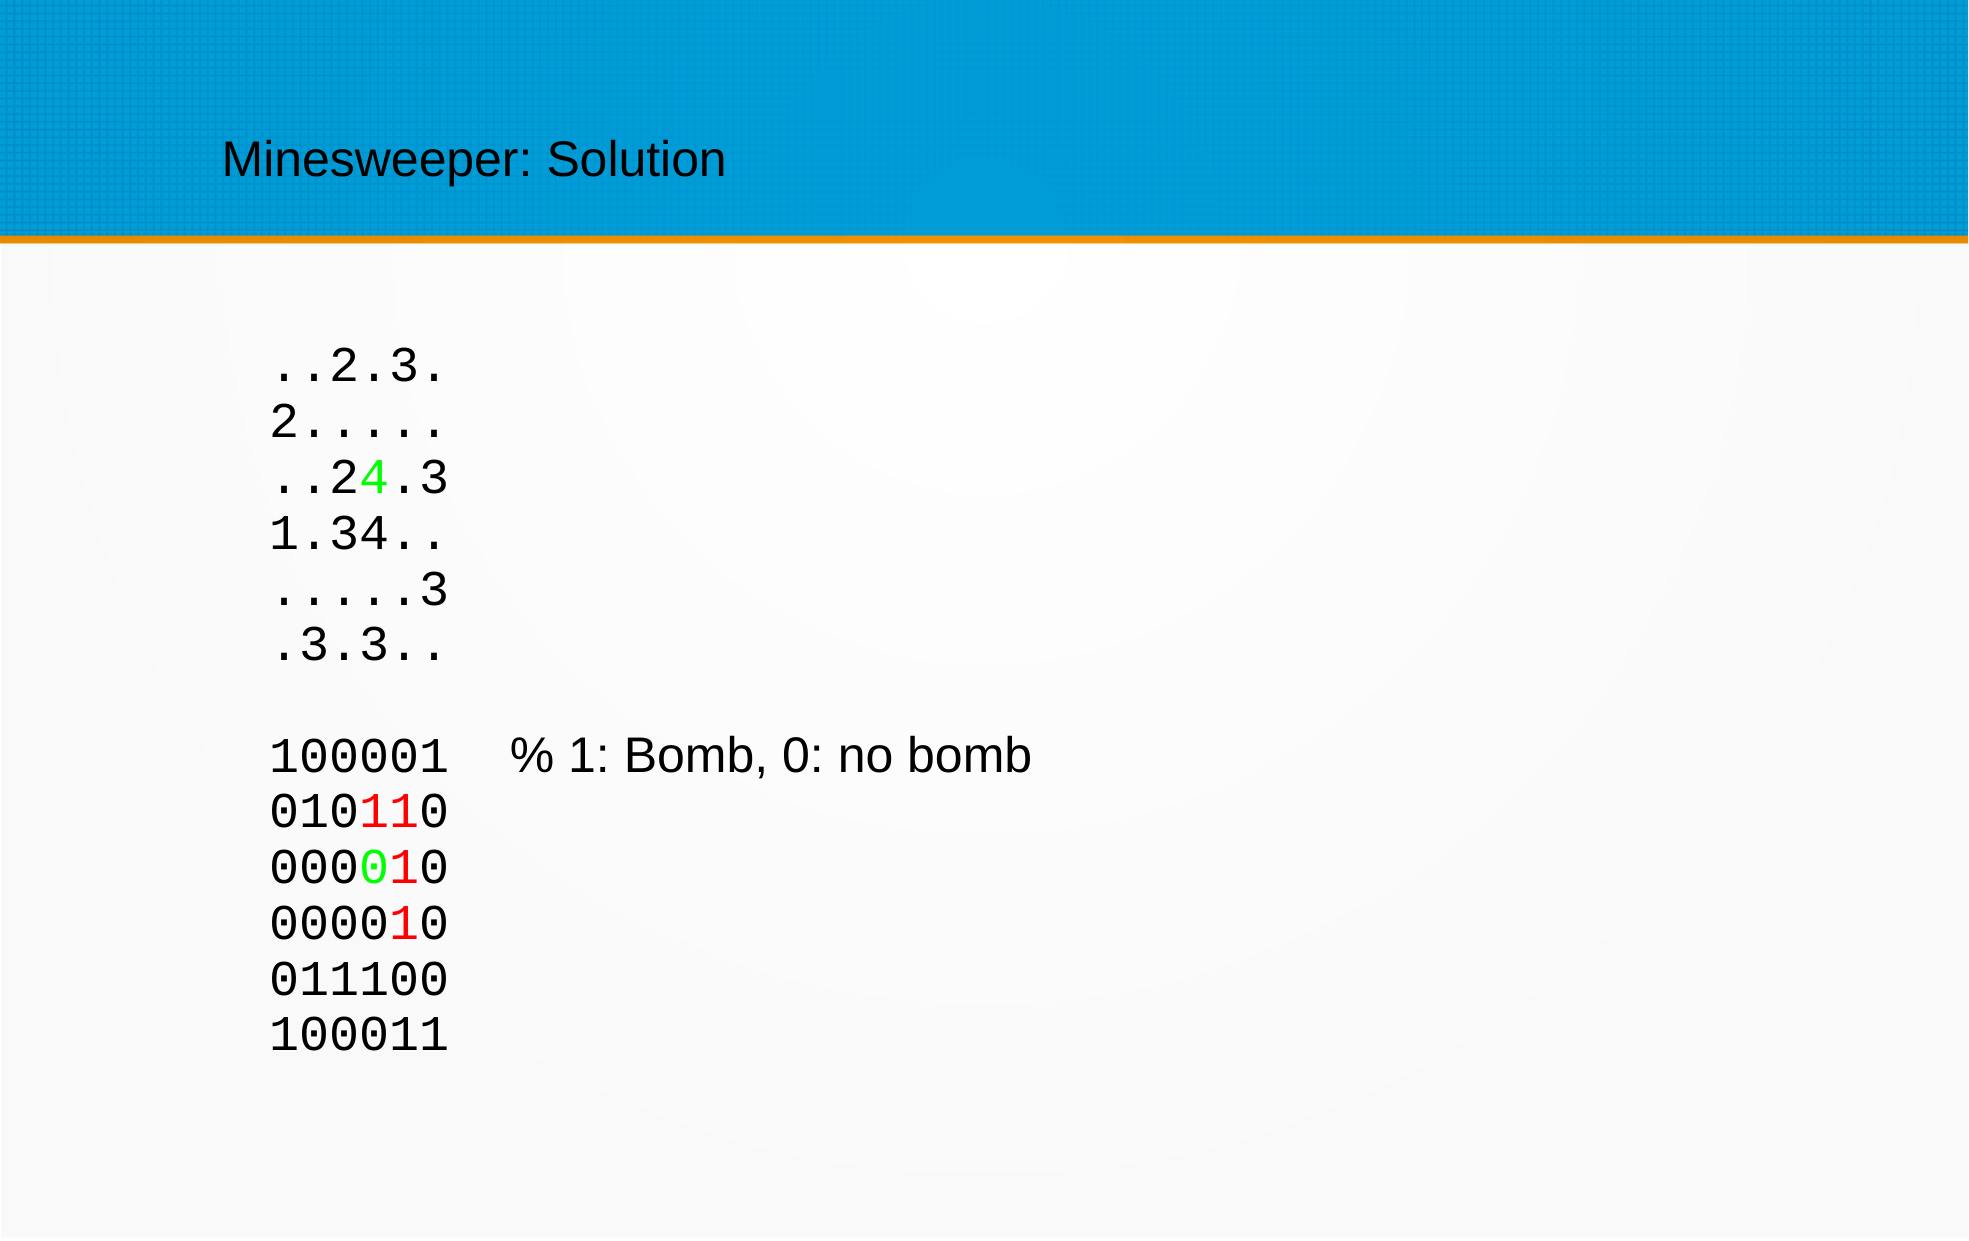

Minesweeper: Solution
 ..2.3.
 2.....
 ..24.3
 1.34..
 .....3
 .3.3..
 100001 % 1: Bomb, 0: no bomb
 010110
 000010
 000010
 011100
 100011